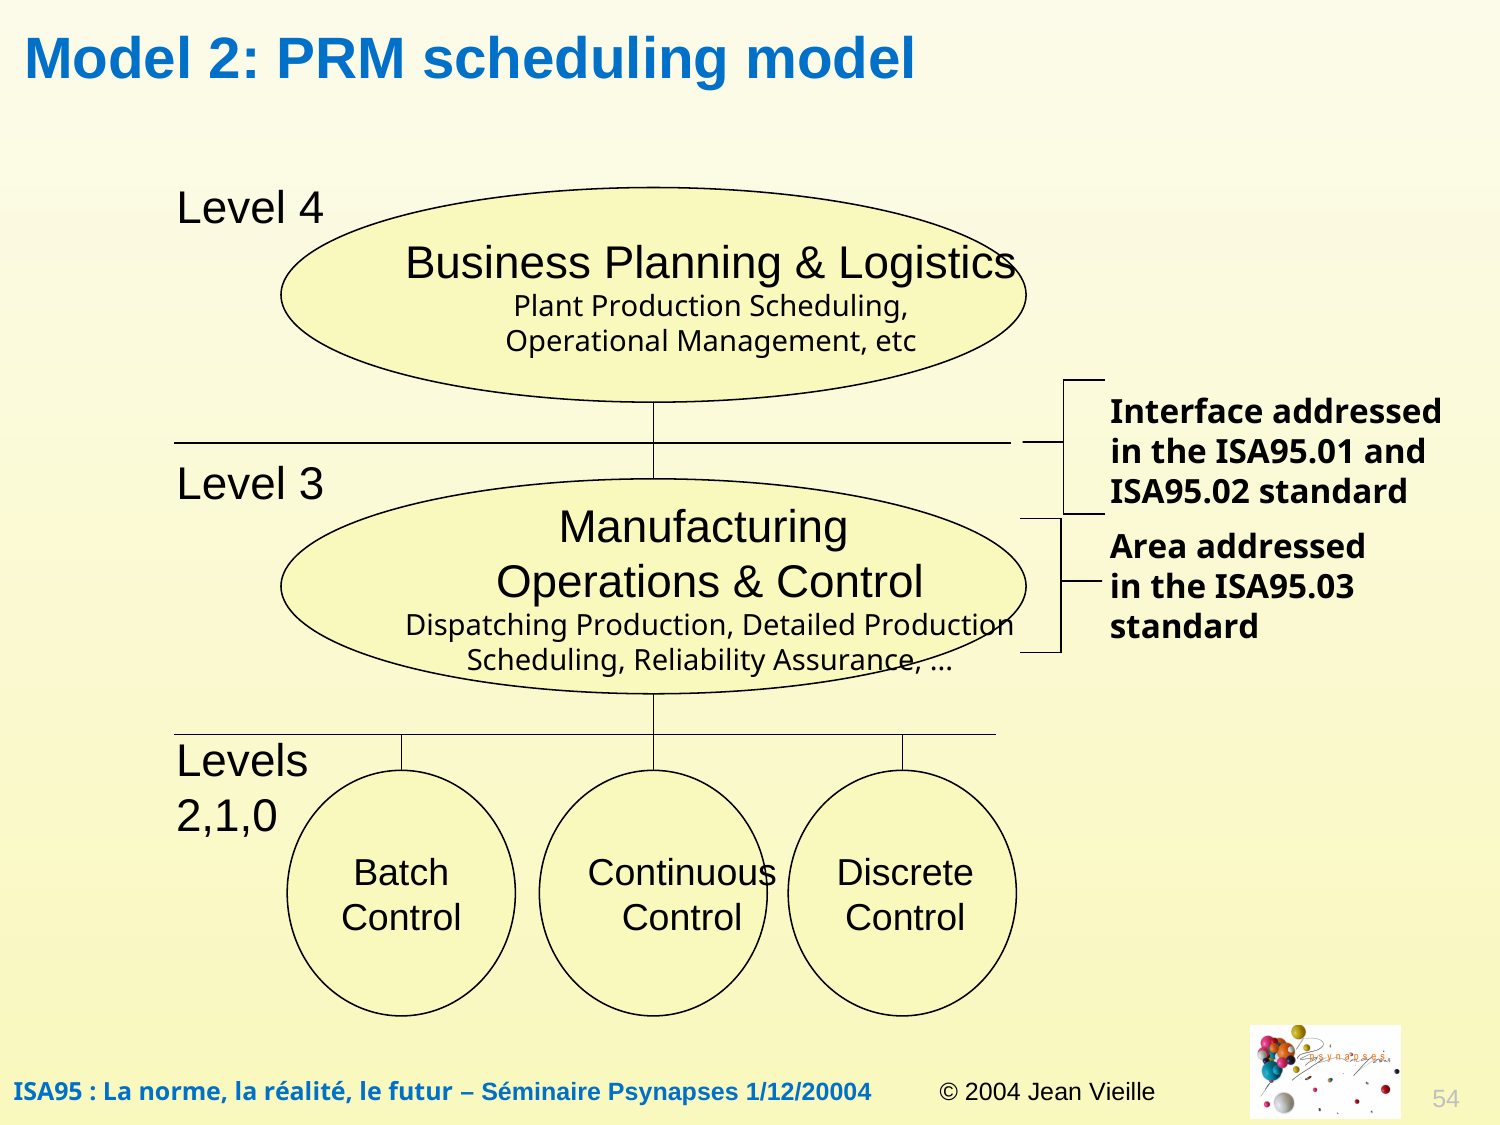

# Model 2: PRM scheduling model
Level 4
Business Planning & Logistics
Plant Production Scheduling,
Operational Management, etc
Interface addressed
in the ISA95.01 and
ISA95.02 standard
Level 3
Manufacturing
Operations & Control
Dispatching Production, Detailed Production
Scheduling, Reliability Assurance, ...
Area addressed
in the ISA95.03
standard
Levels
2,1,0
Batch
Control
Continuous
Control
Discrete
Control